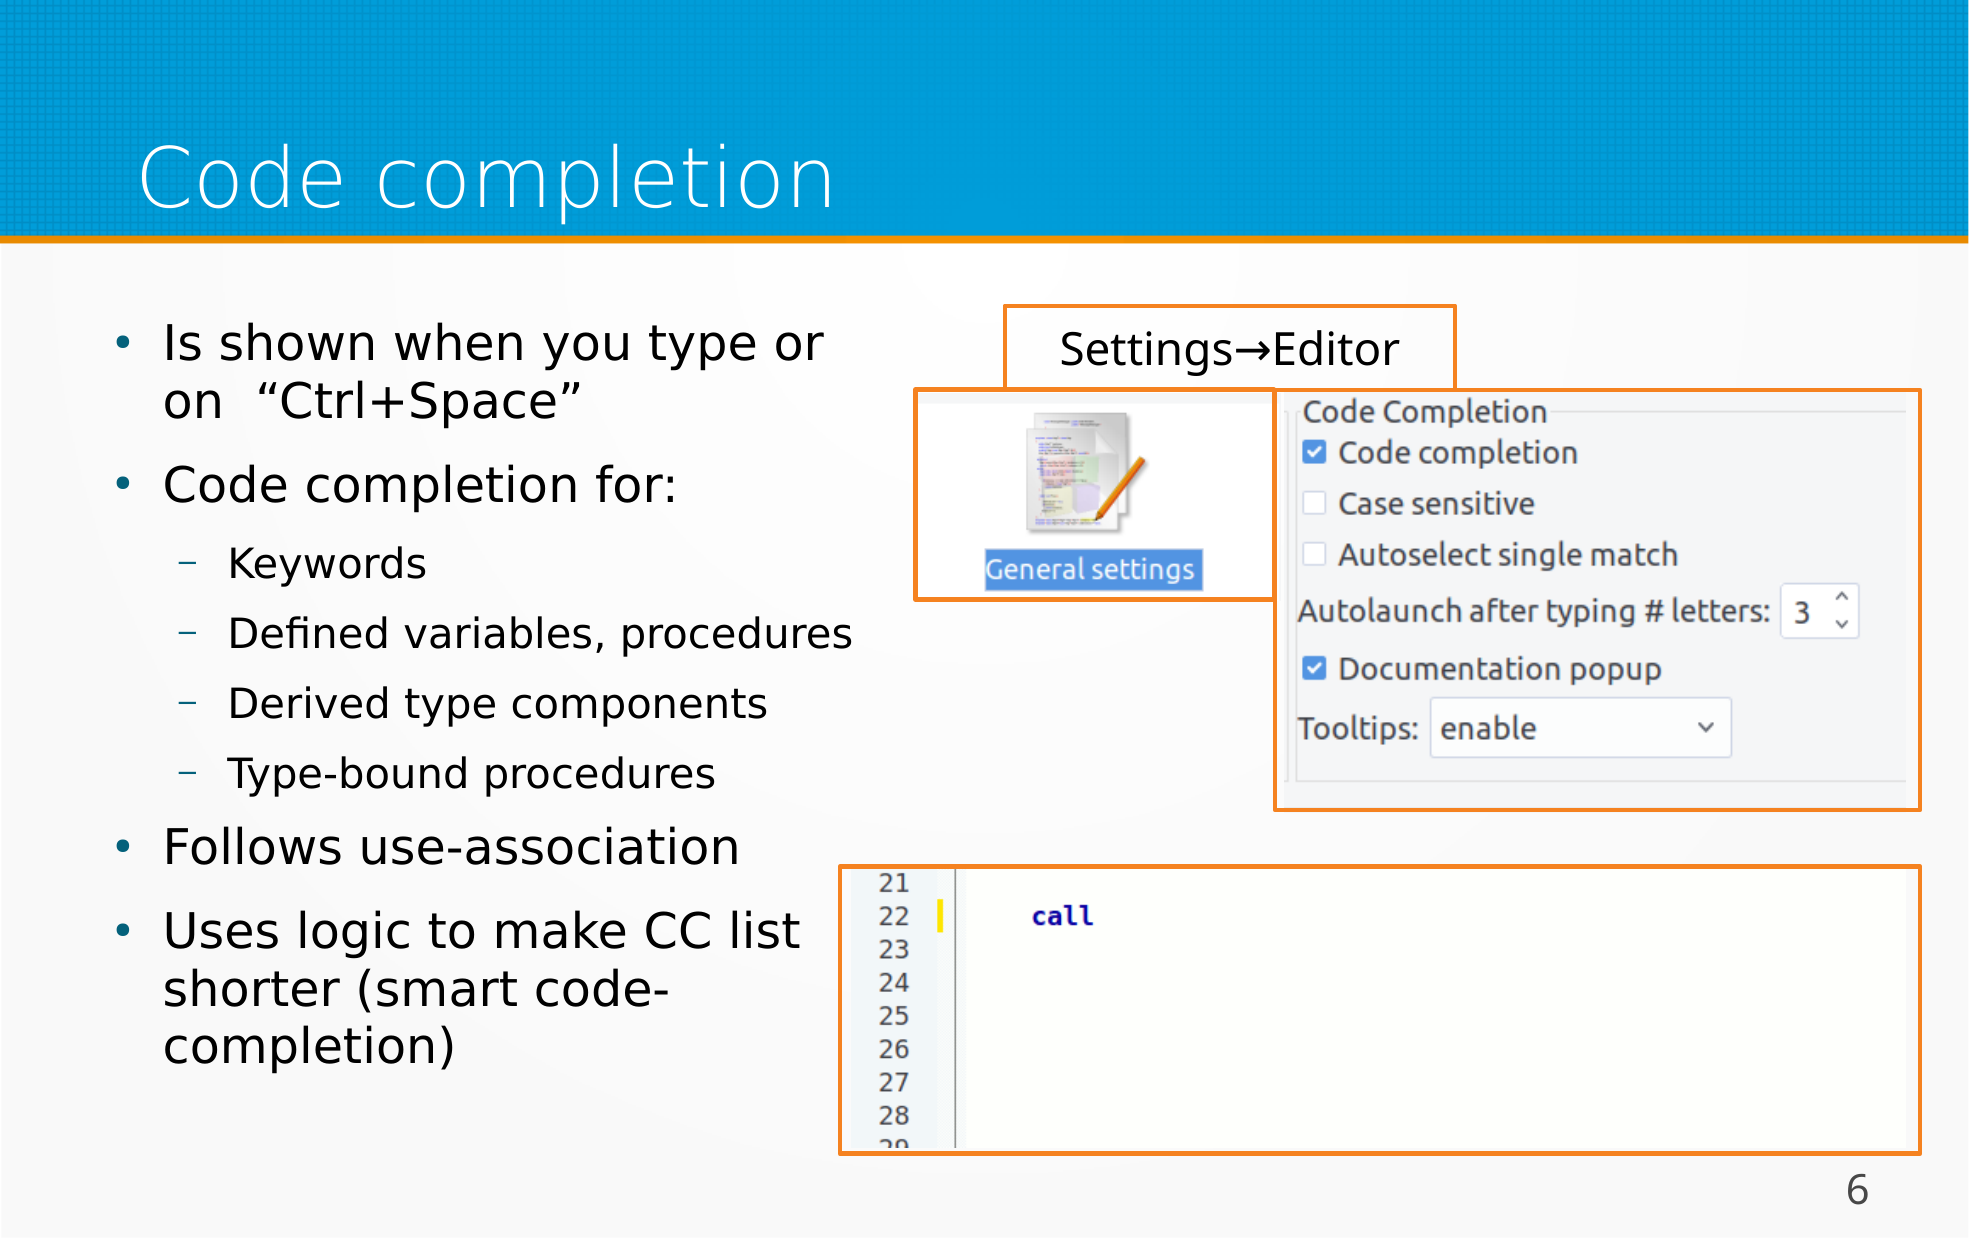

# Code completion
Settings→Editor
Is shown when you type or on “Ctrl+Space”
Code completion for:
Keywords
Defined variables, procedures
Derived type components
Type-bound procedures
Follows use-association
Uses logic to make CC list shorter (smart code-completion)
6